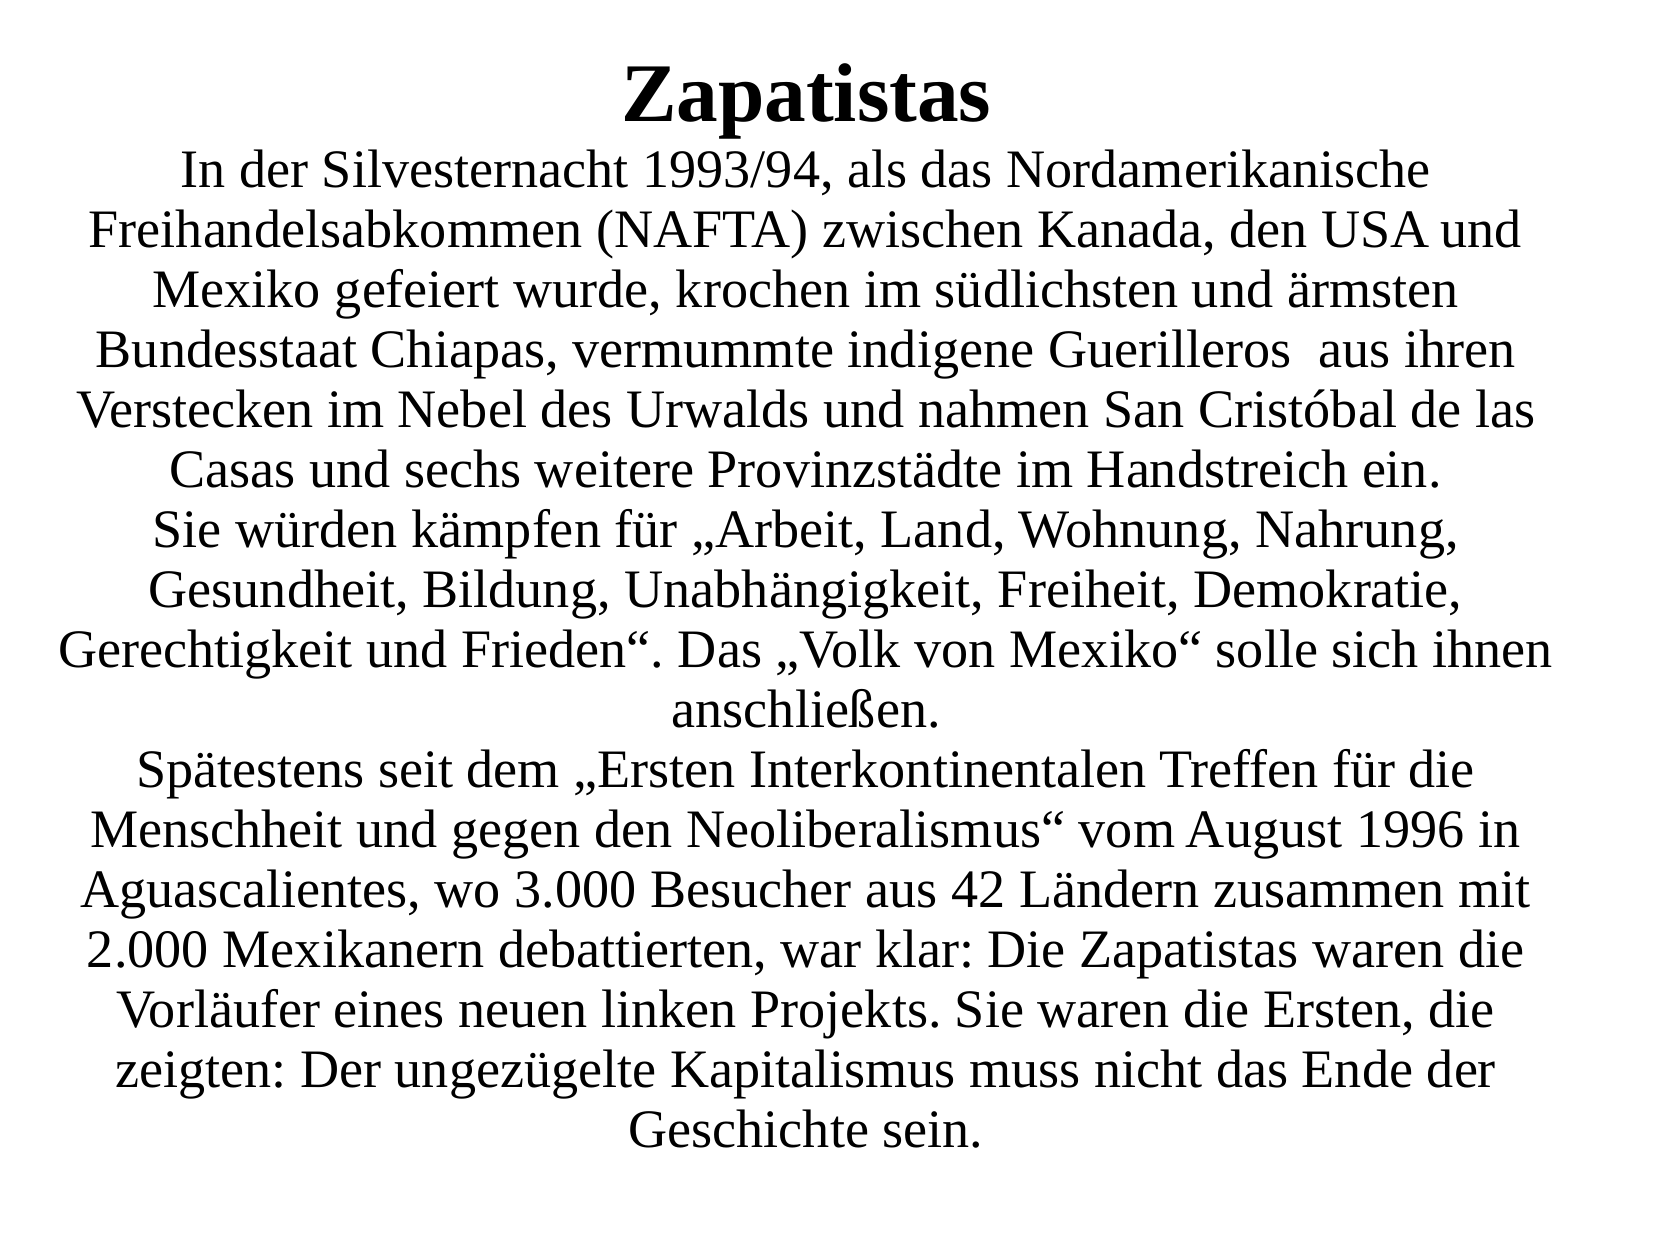

Zapatistas
In der Silvesternacht 1993/94, als das Nordamerikanische Freihandelsabkommen (NAFTA) zwischen Kanada, den USA und Mexiko gefeiert wurde, krochen im südlichsten und ärmsten Bundesstaat Chiapas, vermummte indigene Guerilleros aus ihren Verstecken im Nebel des Urwalds und nahmen San Cristóbal de las Casas und sechs weitere Provinzstädte im Handstreich ein.
Sie würden kämpfen für „Arbeit, Land, Wohnung, Nahrung, Gesundheit, Bildung, Unabhängigkeit, Freiheit, Demokratie, Gerechtigkeit und Frieden“. Das „Volk von Mexiko“ solle sich ihnen anschließen.
Spätestens seit dem „Ersten Interkontinentalen Treffen für die Menschheit und gegen den Neoliberalismus“ vom August 1996 in Aguascalientes, wo 3.000 Besucher aus 42 Ländern zusammen mit 2.000 Mexikanern debattierten, war klar: Die Zapatistas waren die Vorläufer eines neuen linken Projekts. Sie waren die Ersten, die zeigten: Der ungezügelte Kapitalismus muss nicht das Ende der Geschichte sein.